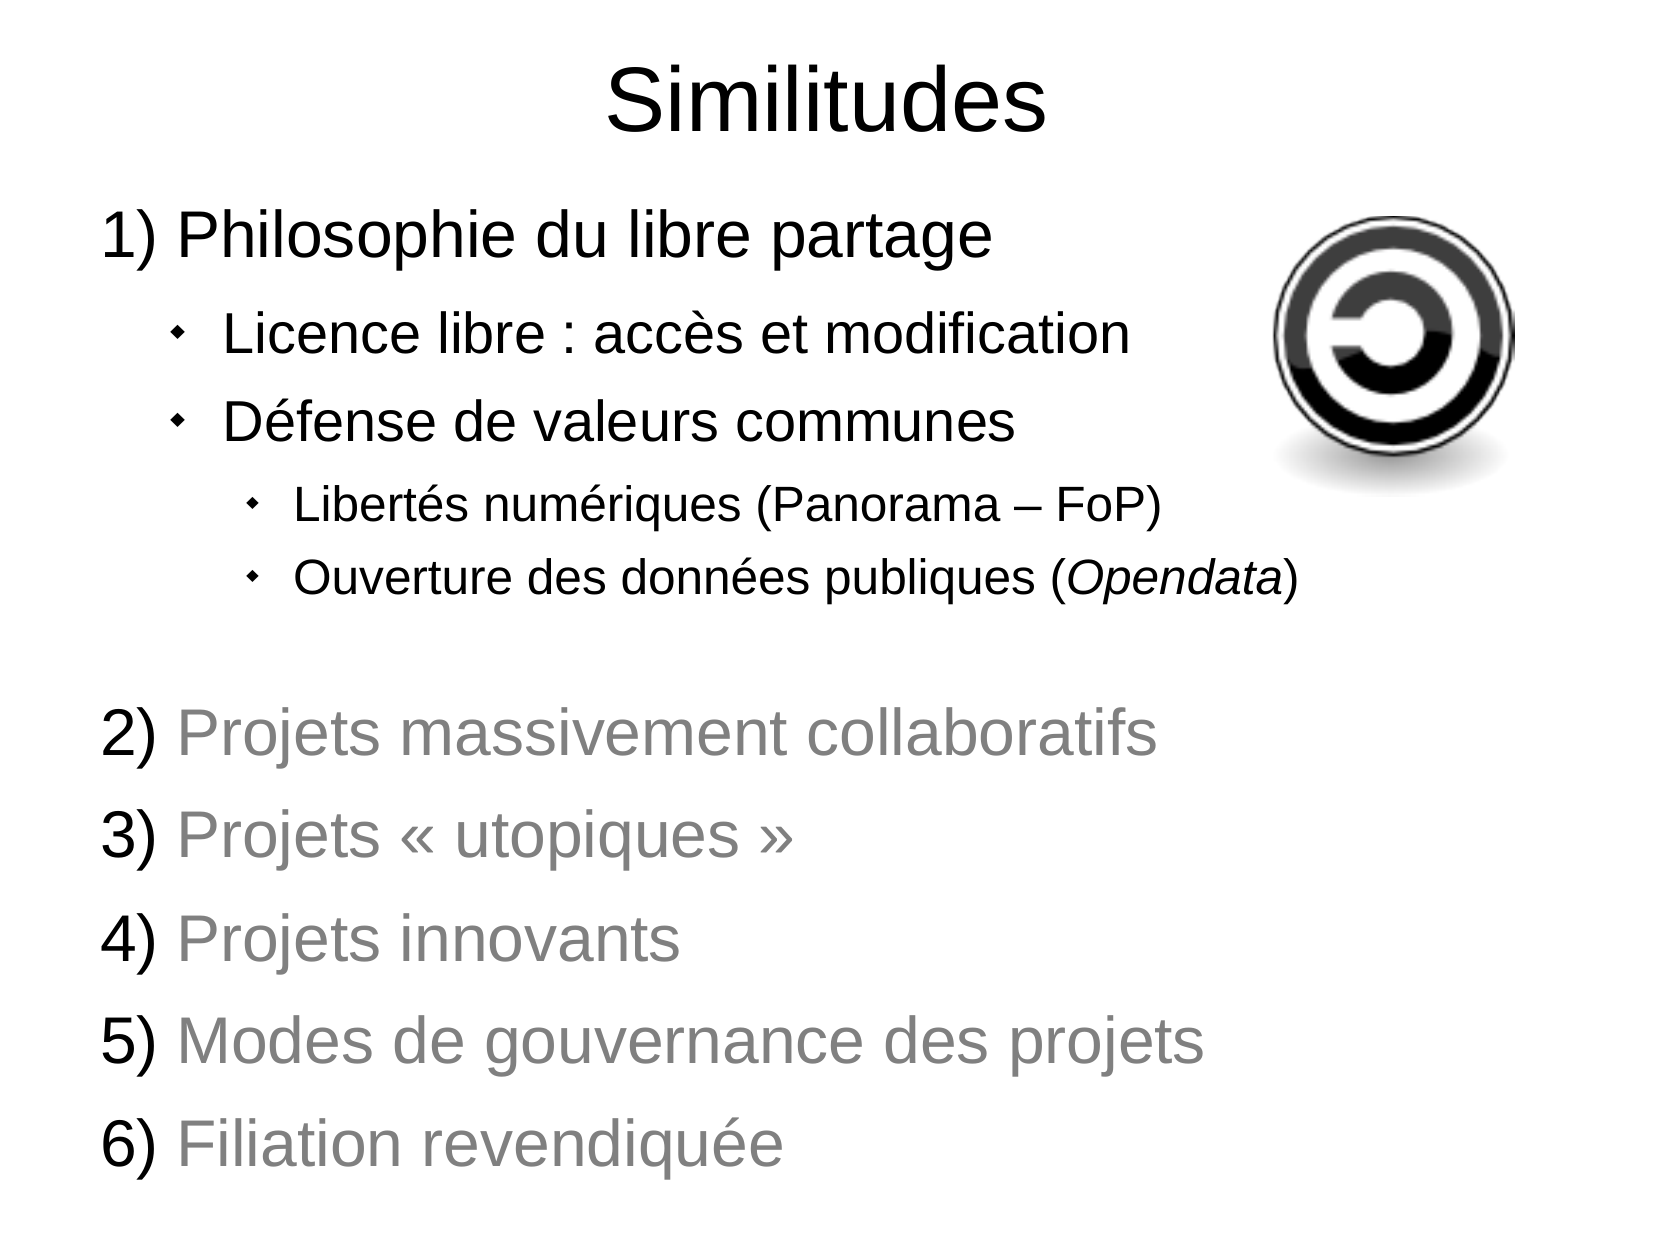

# Similitudes
Philosophie du libre partage
Licence libre : accès et modification
Défense de valeurs communes
Libertés numériques (Panorama – FoP)
Ouverture des données publiques (Opendata)
Projets massivement collaboratifs
Projets « utopiques »
Projets innovants
Modes de gouvernance des projets
Filiation revendiquée